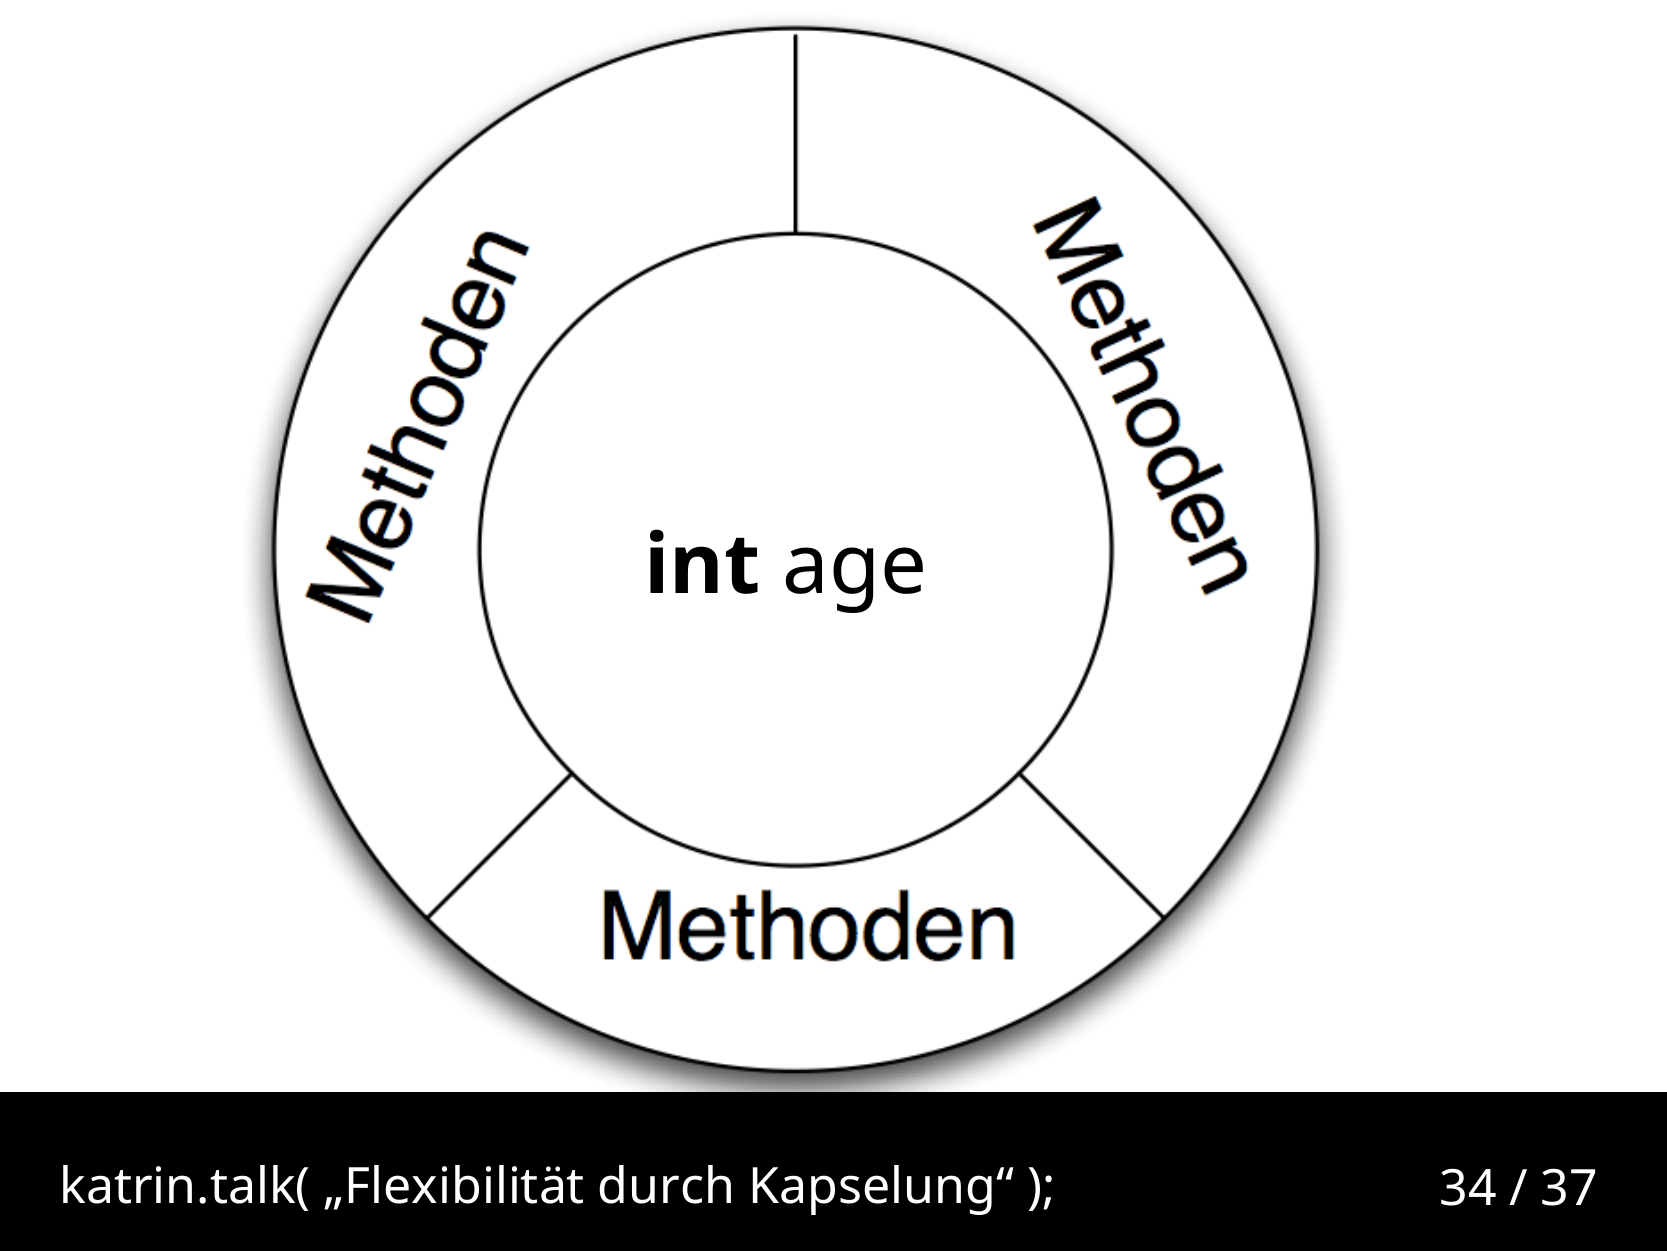

int age
katrin.talk( „Flexibilität durch Kapselung“ );
34